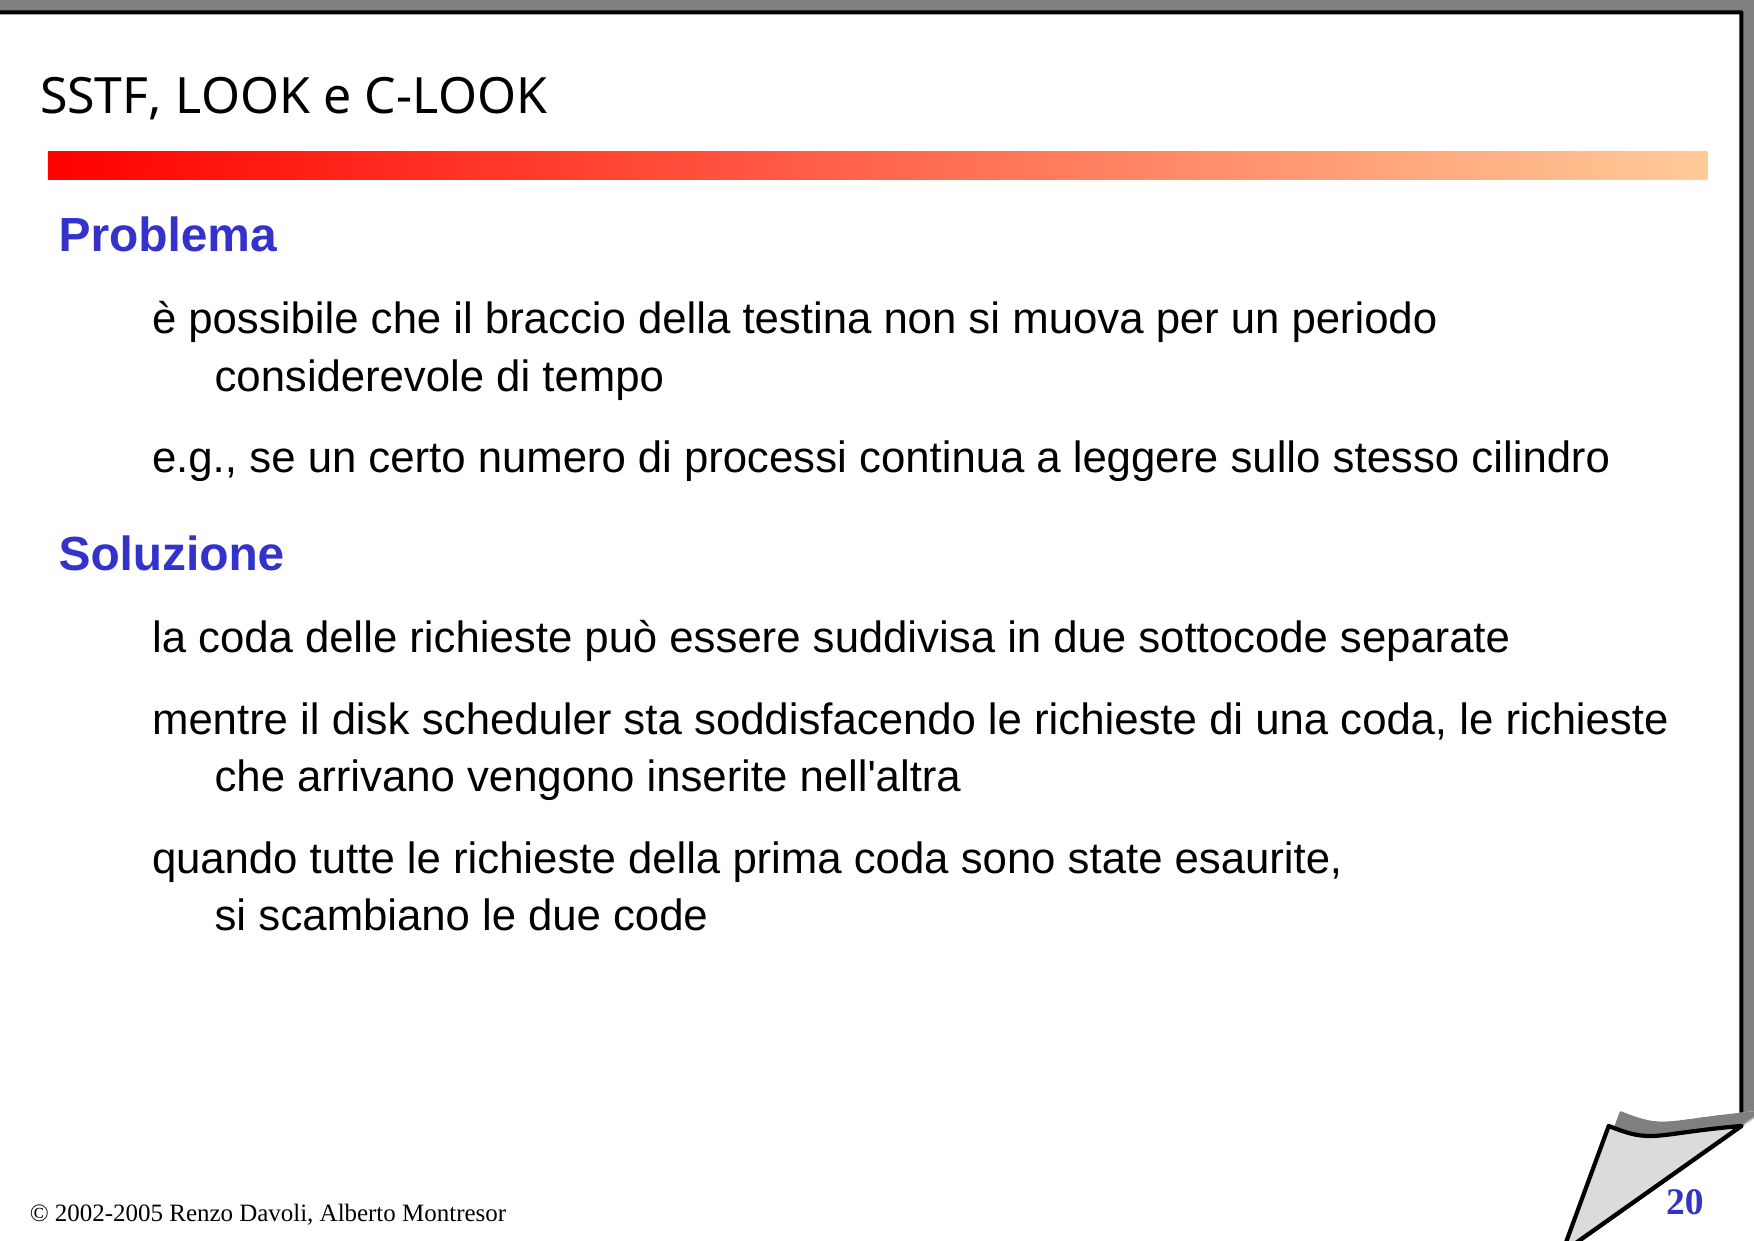

# SSTF, LOOK e C-LOOK
Problema
è possibile che il braccio della testina non si muova per un periodo considerevole di tempo
e.g., se un certo numero di processi continua a leggere sullo stesso cilindro
Soluzione
la coda delle richieste può essere suddivisa in due sottocode separate
mentre il disk scheduler sta soddisfacendo le richieste di una coda, le richieste che arrivano vengono inserite nell'altra
quando tutte le richieste della prima coda sono state esaurite,
si scambiano le due code